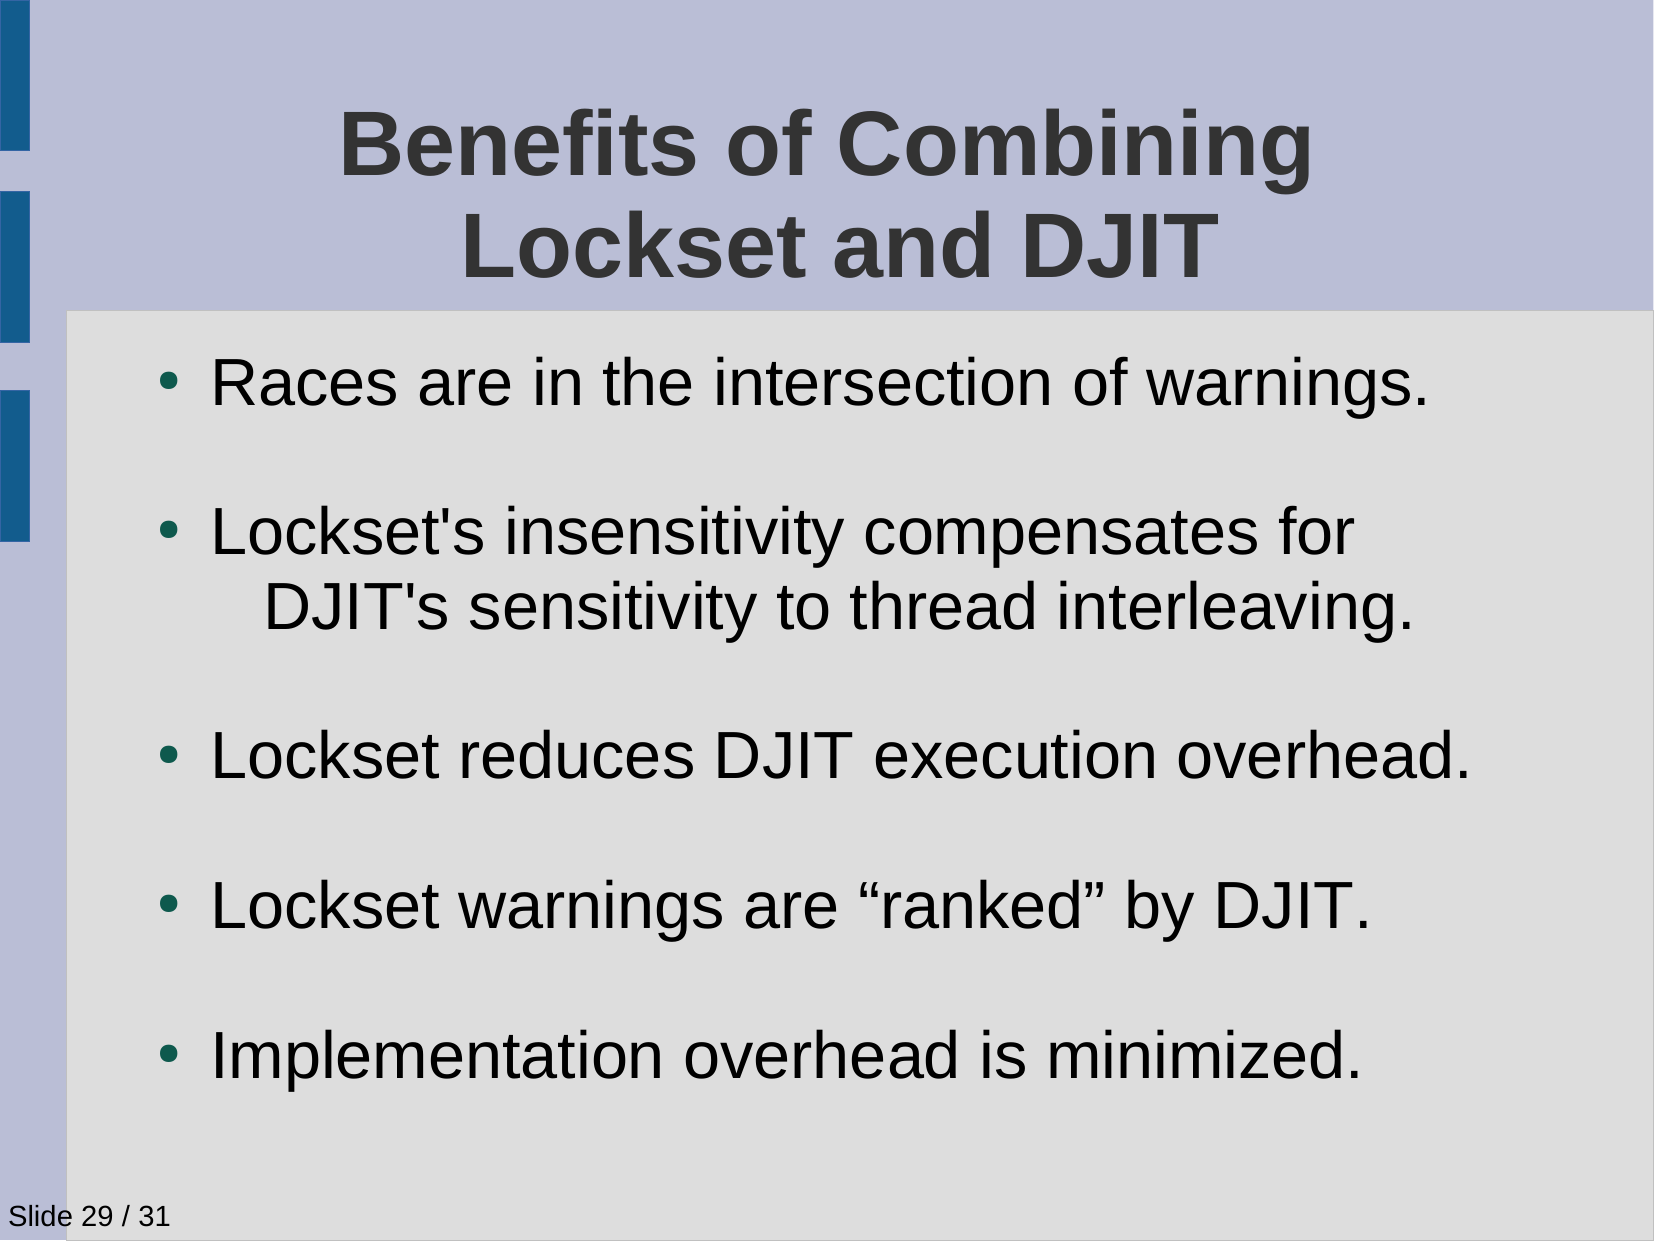

# Benefits of Combining Lockset and DJIT
Races are in the intersection of warnings.
Lockset's insensitivity compensates for DJIT's sensitivity to thread interleaving.
Lockset reduces DJIT execution overhead.
Lockset warnings are “ranked” by DJIT.
Implementation overhead is minimized.
Slide 29 / 31